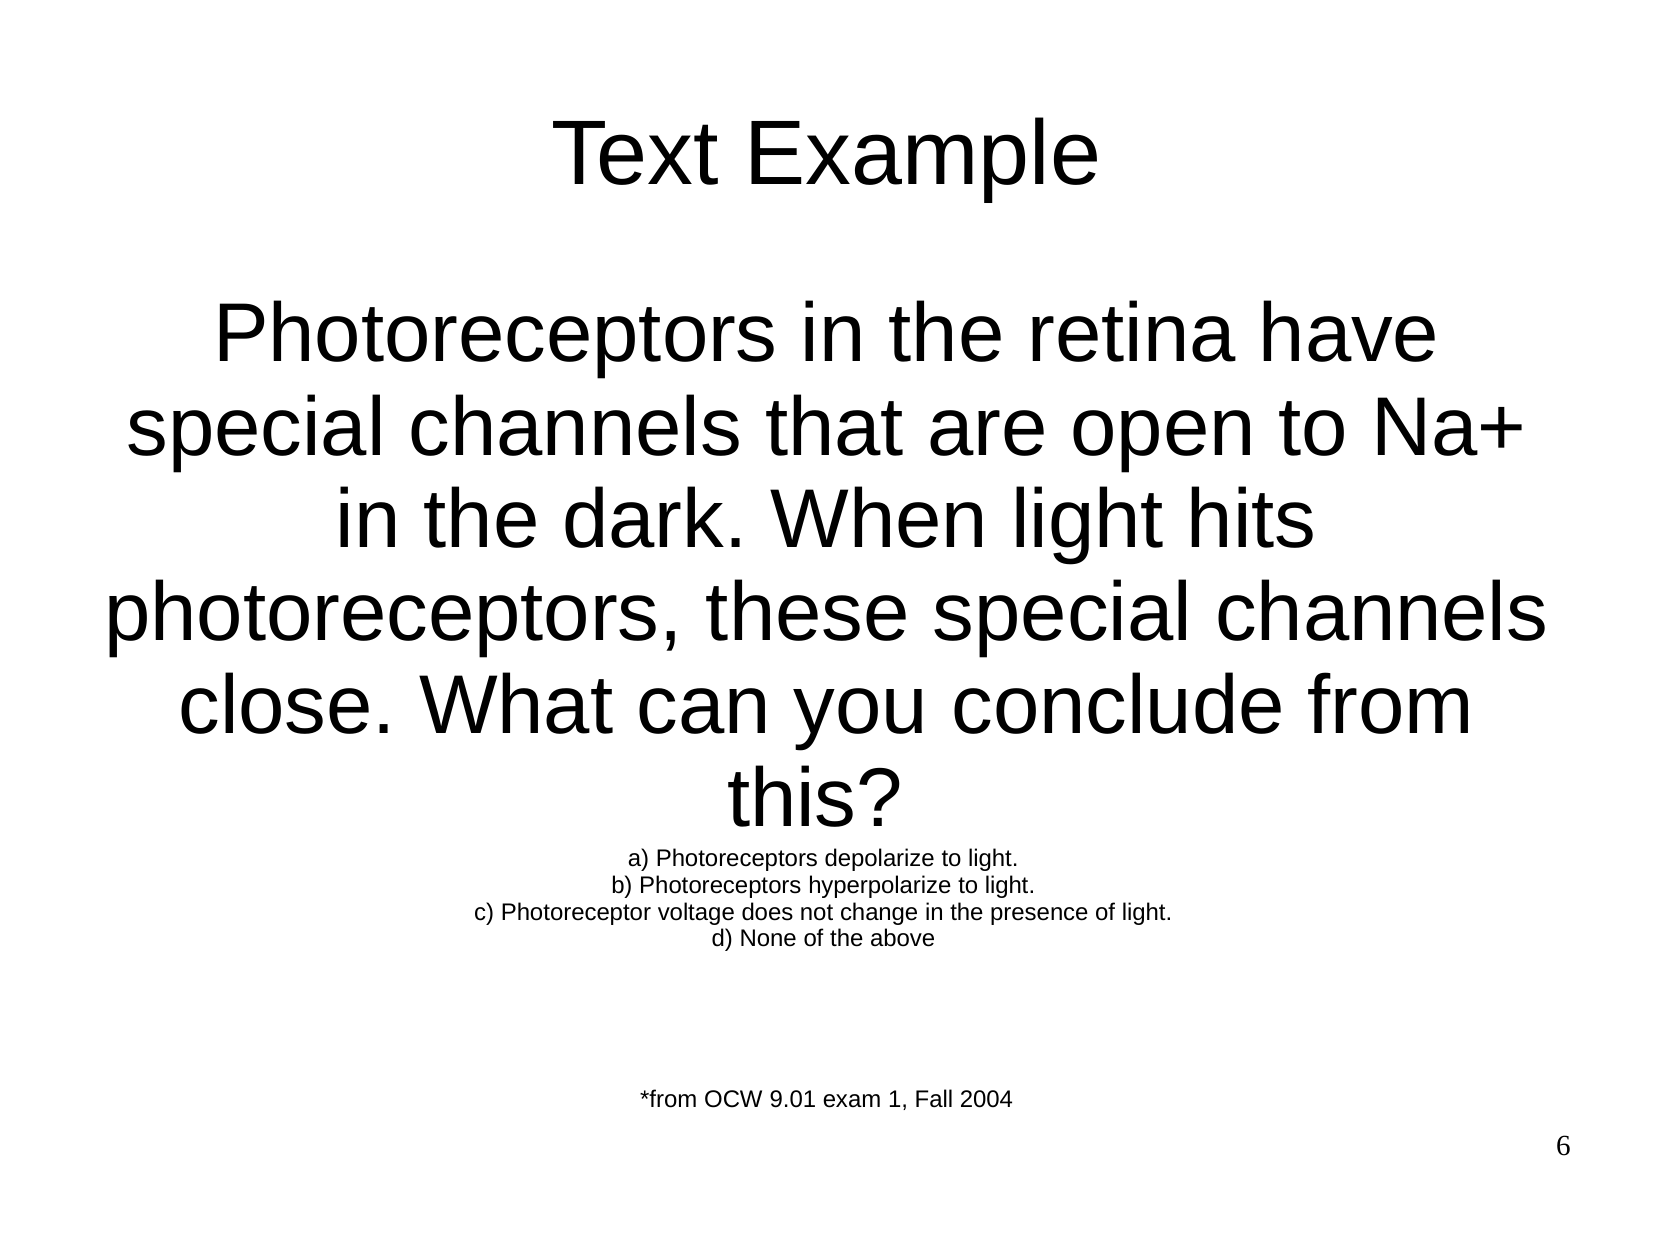

# Text Example
Photoreceptors in the retina have special channels that are open to Na+ in the dark. When light hits photoreceptors, these special channels close. What can you conclude from this?
a) Photoreceptors depolarize to light.
b) Photoreceptors hyperpolarize to light.
c) Photoreceptor voltage does not change in the presence of light.
d) None of the above
*from OCW 9.01 exam 1, Fall 2004
6